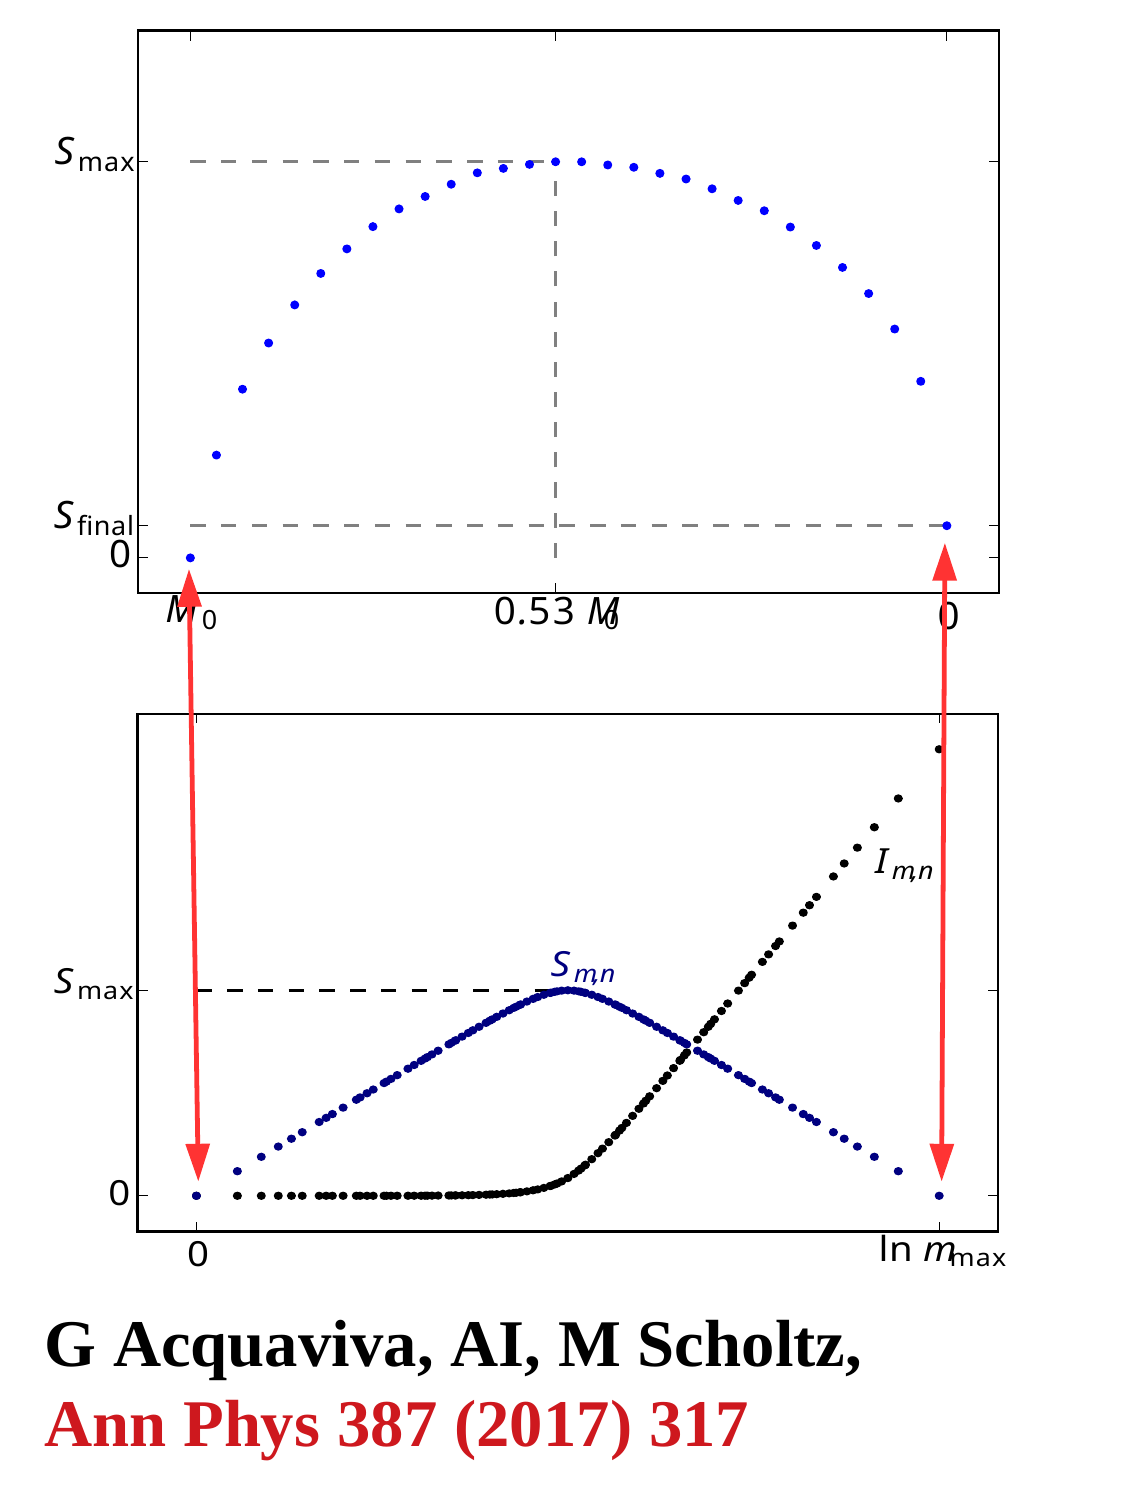

G Acquaviva, AI, M Scholtz,
Ann Phys 387 (2017) 317